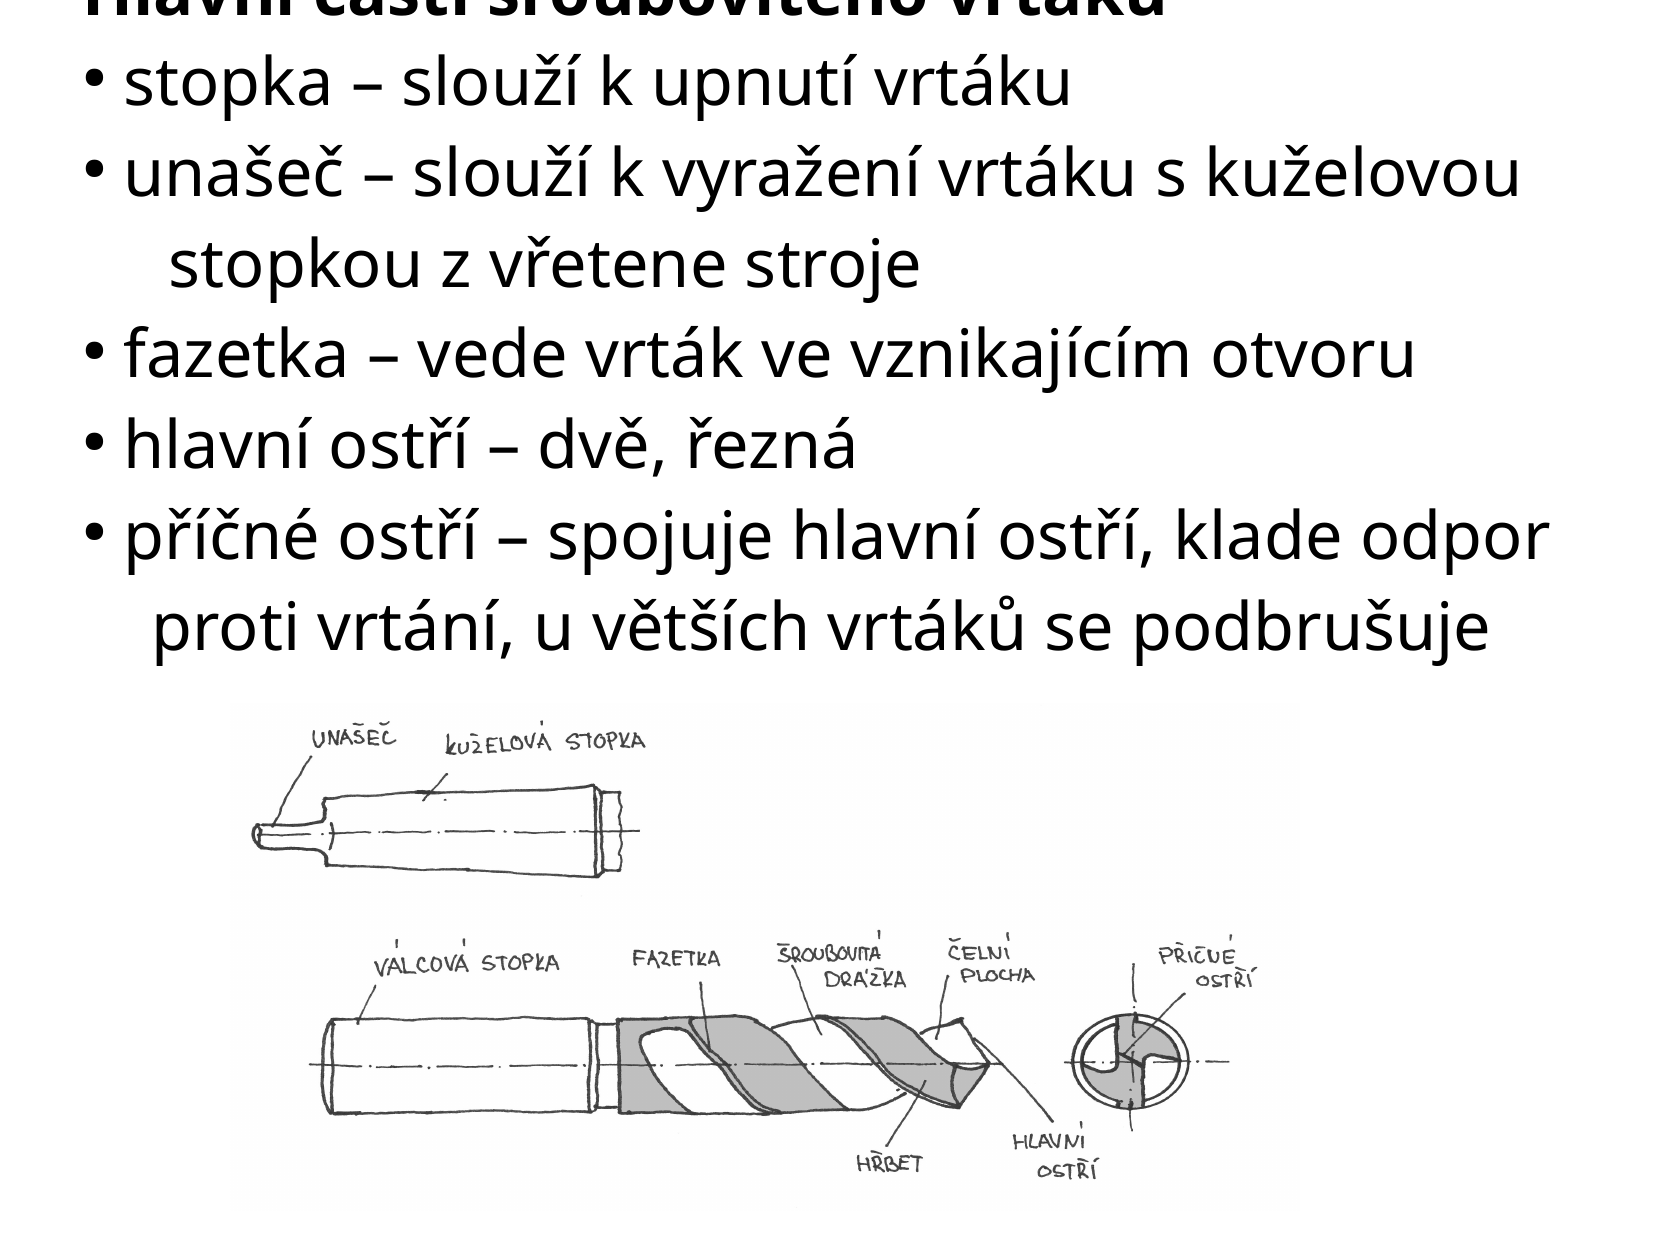

# Hlavní části šroubovitého vrtáku
 stopka – slouží k upnutí vrtáku
 unašeč – slouží k vyražení vrtáku s kuželovou stopkou z vřetene stroje
 fazetka – vede vrták ve vznikajícím otvoru
 hlavní ostří – dvě, řezná
 příčné ostří – spojuje hlavní ostří, klade odpor proti vrtání, u větších vrtáků se podbrušuje